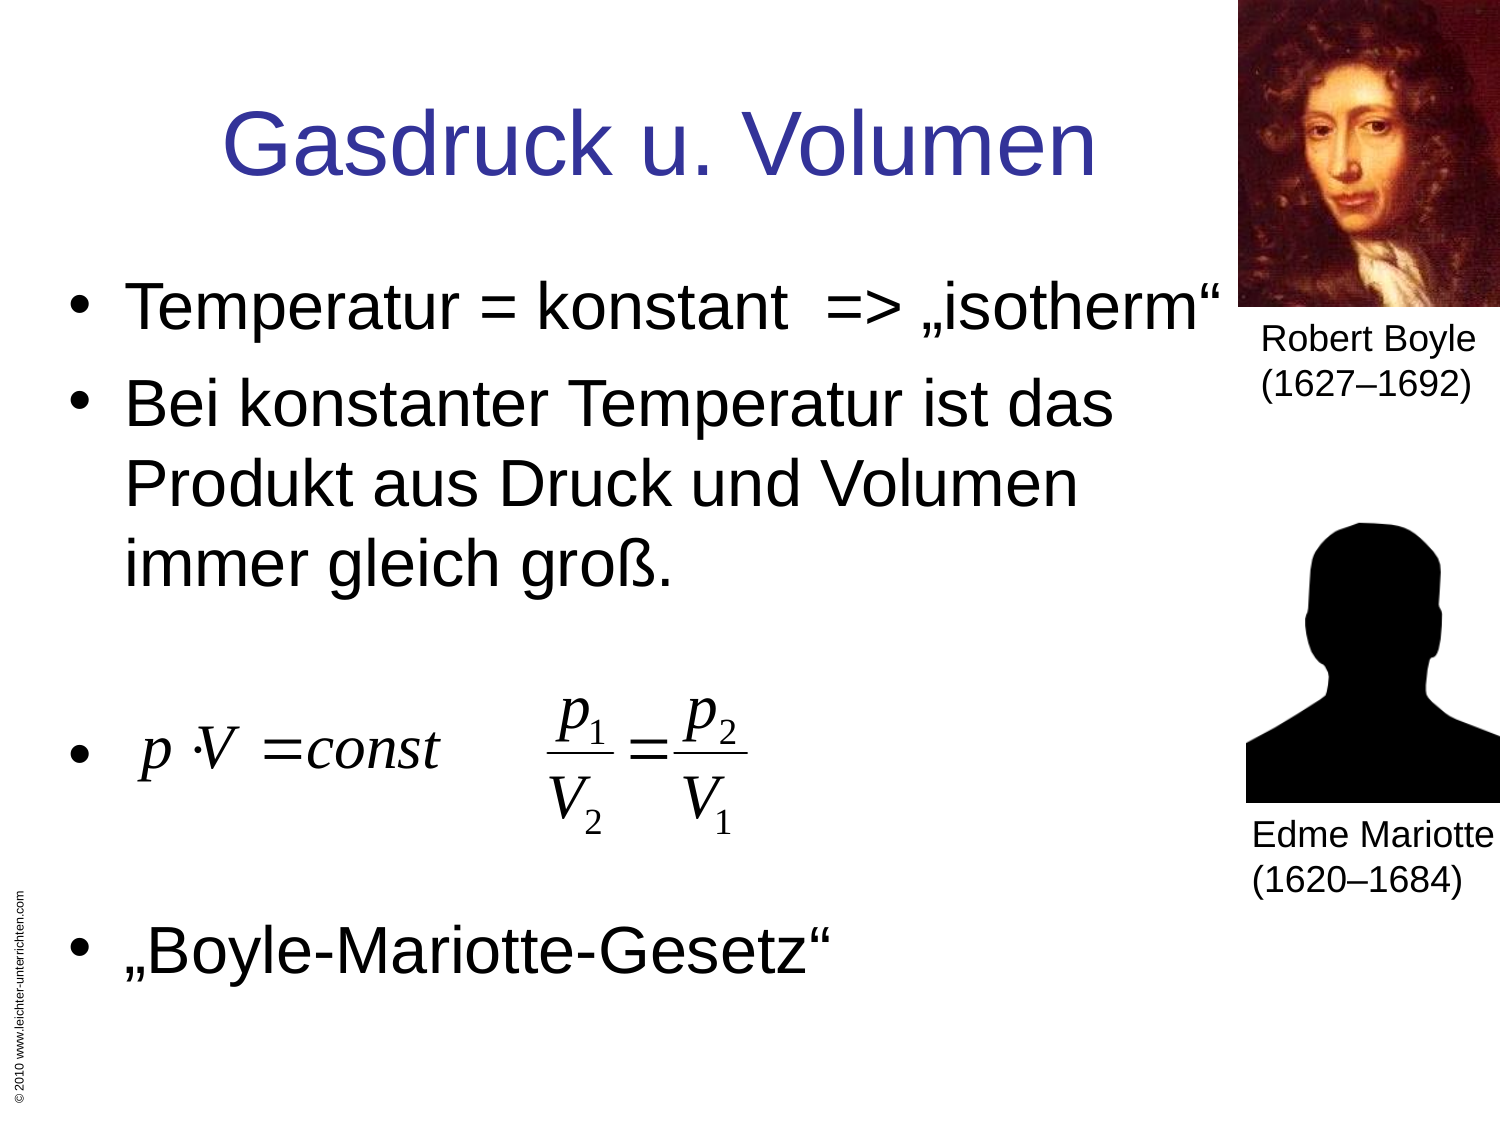

# Gasdruck u. Volumen
Temperatur = konstant => „isotherm“
Bei konstanter Temperatur ist das
Produkt aus Druck und Volumen
immer gleich groß.
„Boyle-Mariotte-Gesetz“
Robert Boyle
(1627–1692)
Edme Mariotte
(1620–1684)